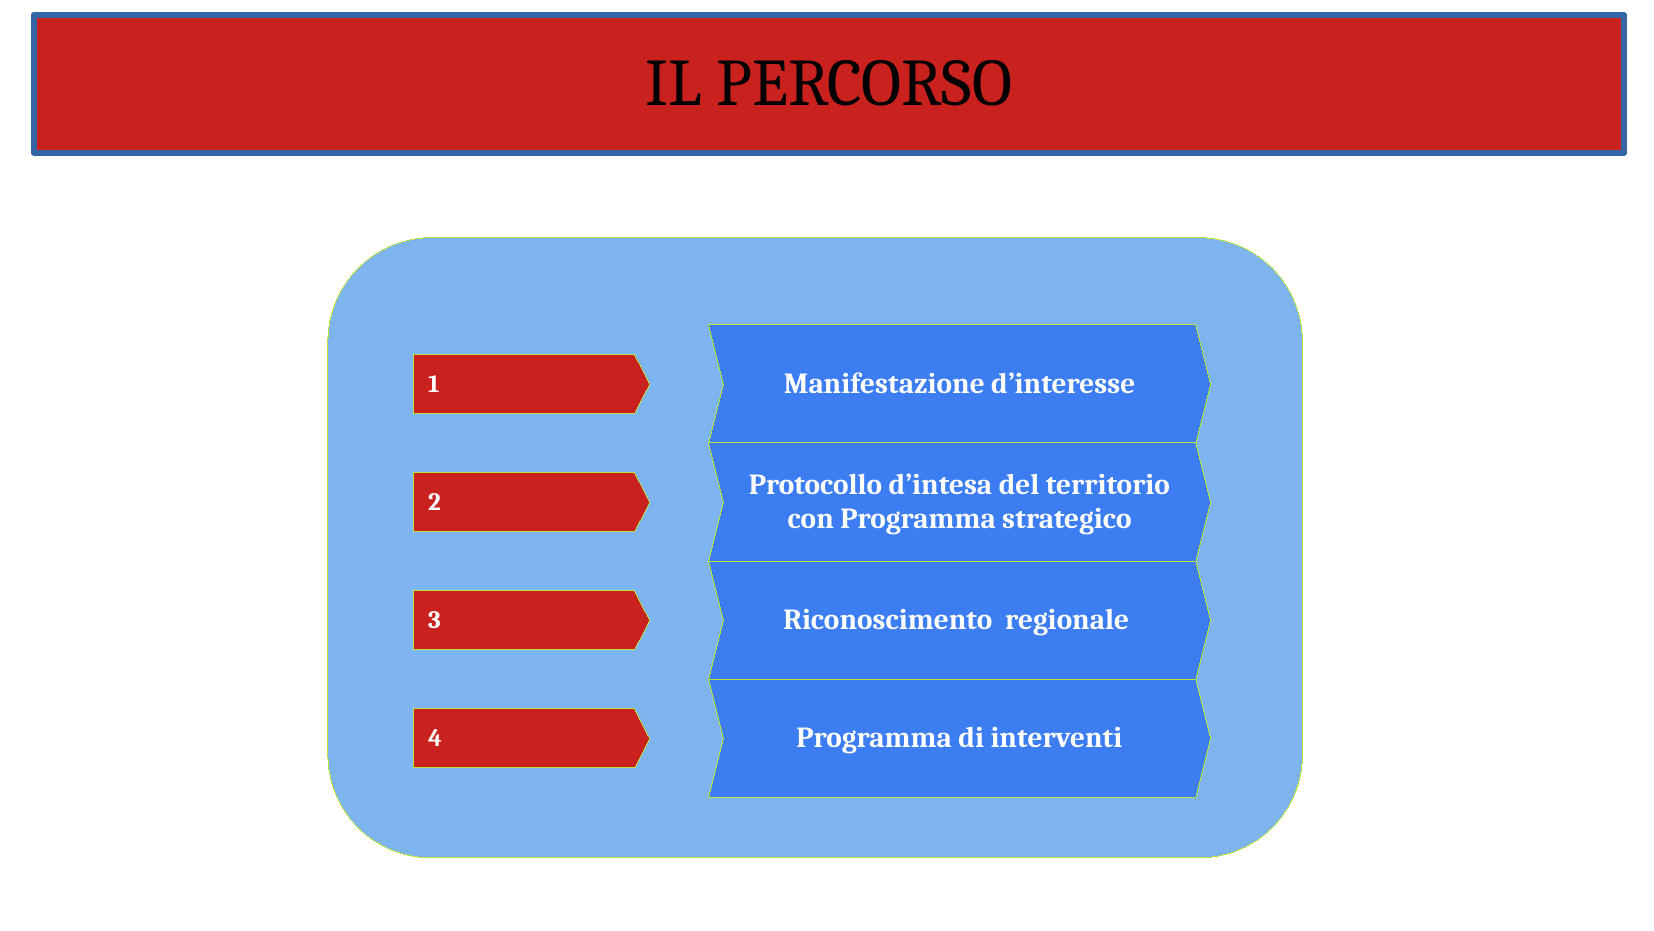

# IL PERCORSO
Manifestazione d’interesse
1
Protocollo d’intesa del territorio con Programma strategico
2
Riconoscimento regionale
3
Programma di interventi
4